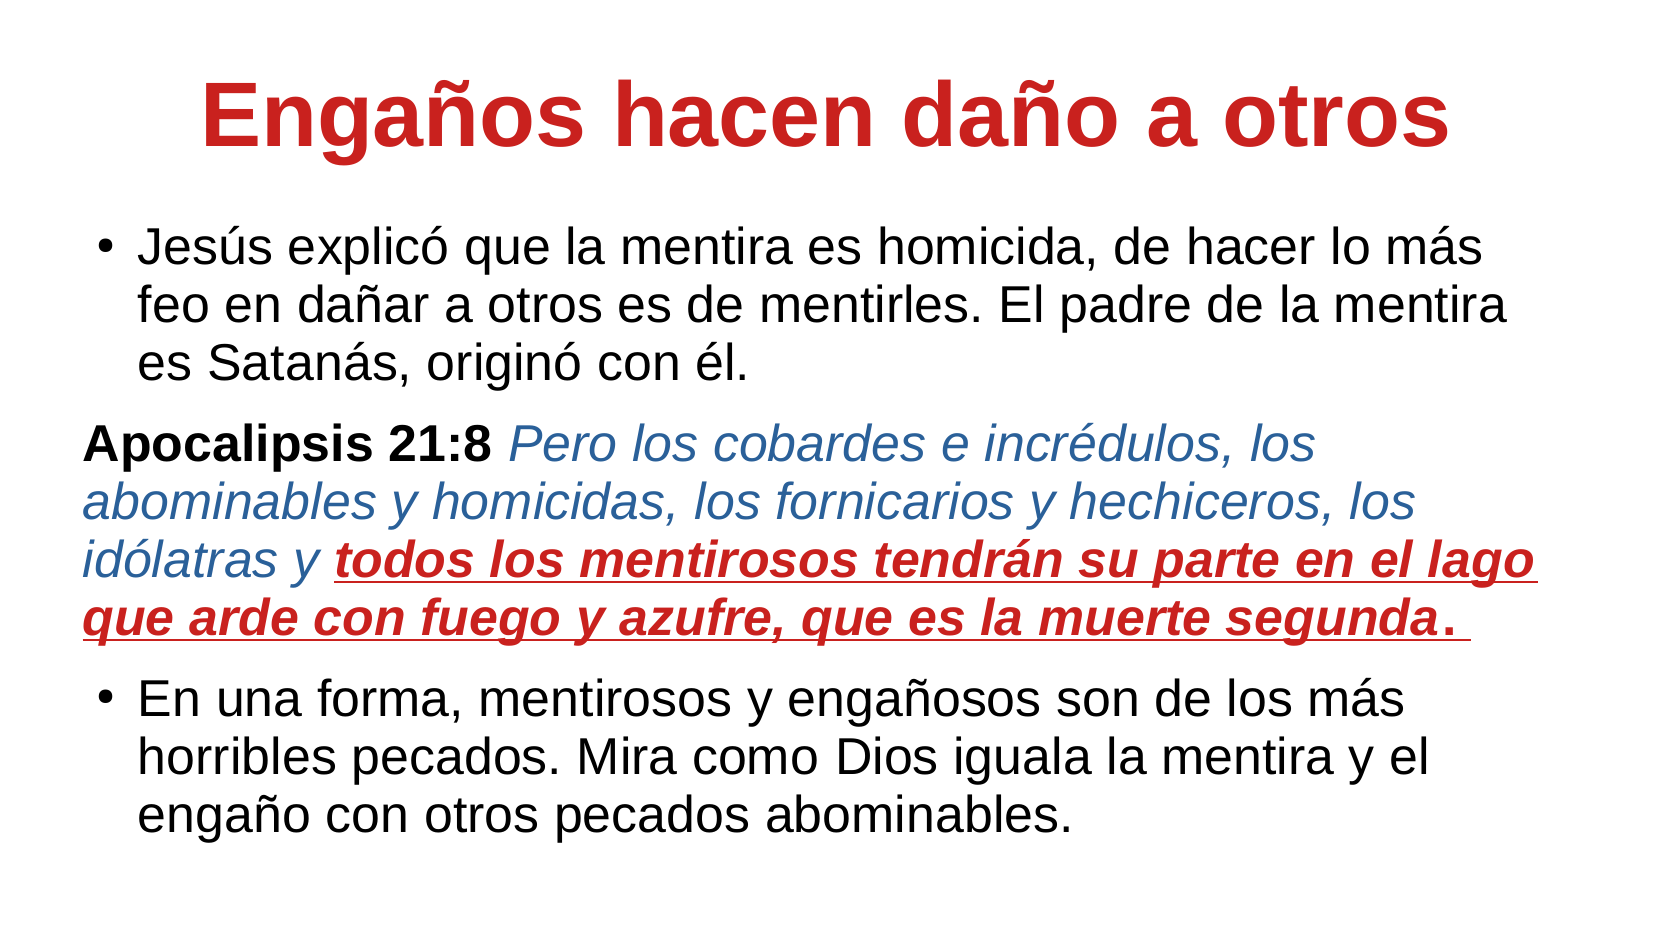

# Engaños hacen daño a otros
Jesús explicó que la mentira es homicida, de hacer lo más feo en dañar a otros es de mentirles. El padre de la mentira es Satanás, originó con él.
Apocalipsis 21:8 Pero los cobardes e incrédulos, los abominables y homicidas, los fornicarios y hechiceros, los idólatras y todos los mentirosos tendrán su parte en el lago que arde con fuego y azufre, que es la muerte segunda.
En una forma, mentirosos y engañosos son de los más horribles pecados. Mira como Dios iguala la mentira y el engaño con otros pecados abominables.